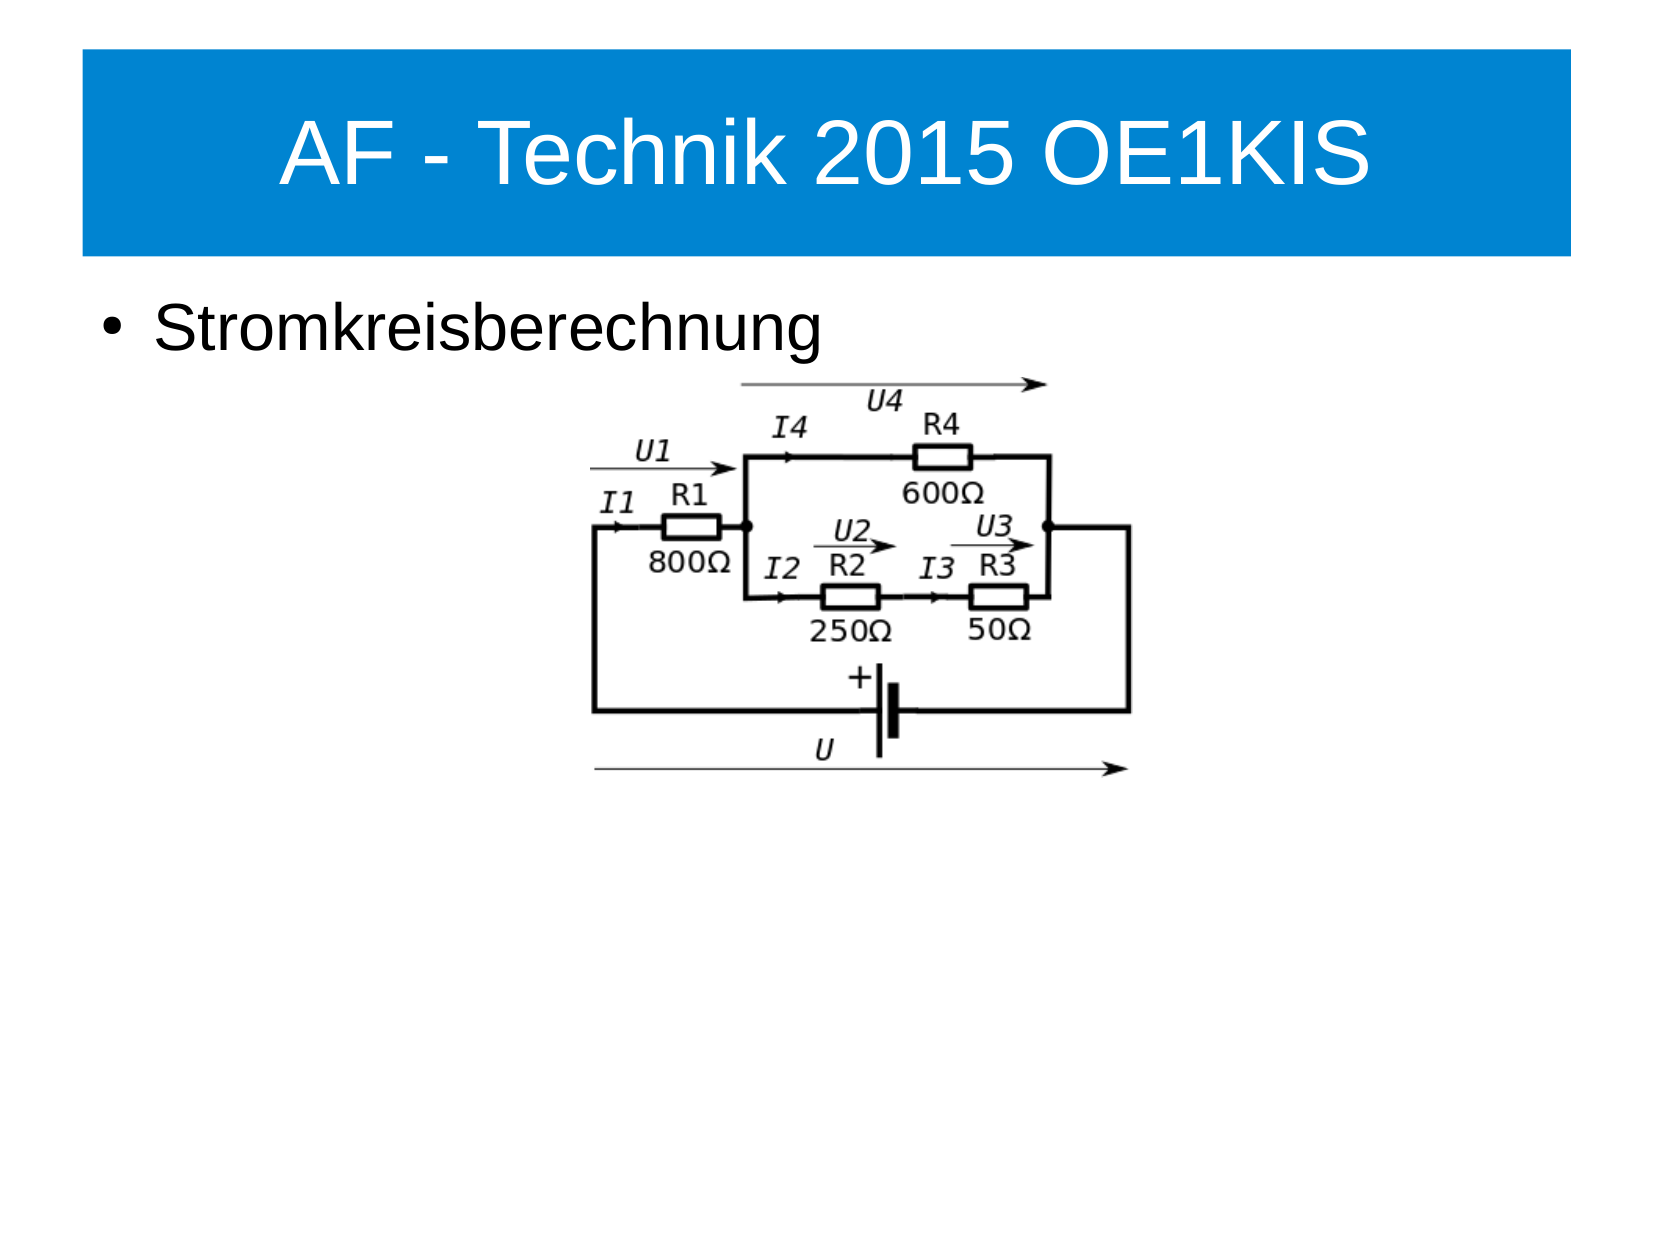

#
AF - Technik 2015 OE1KIS
Stromkreisberechnung